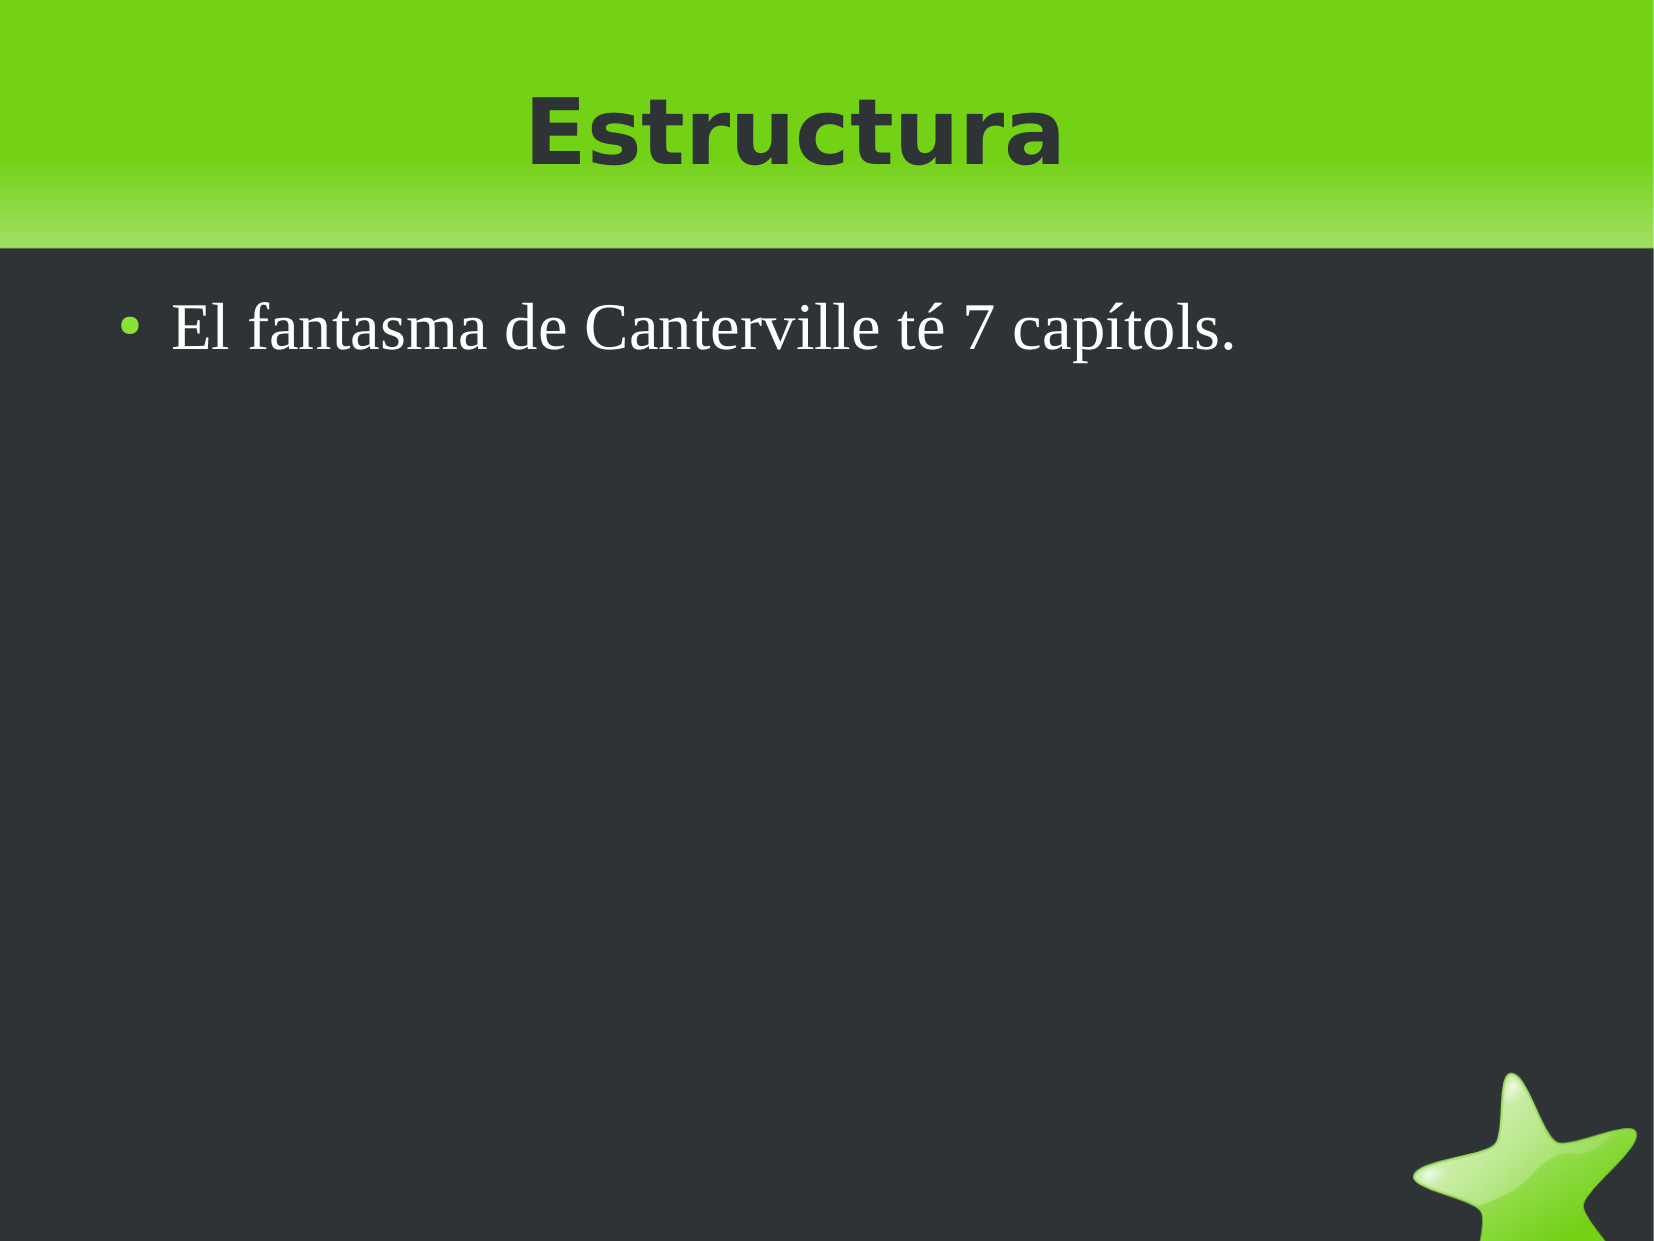

# Estructura
El fantasma de Canterville té 7 capítols.